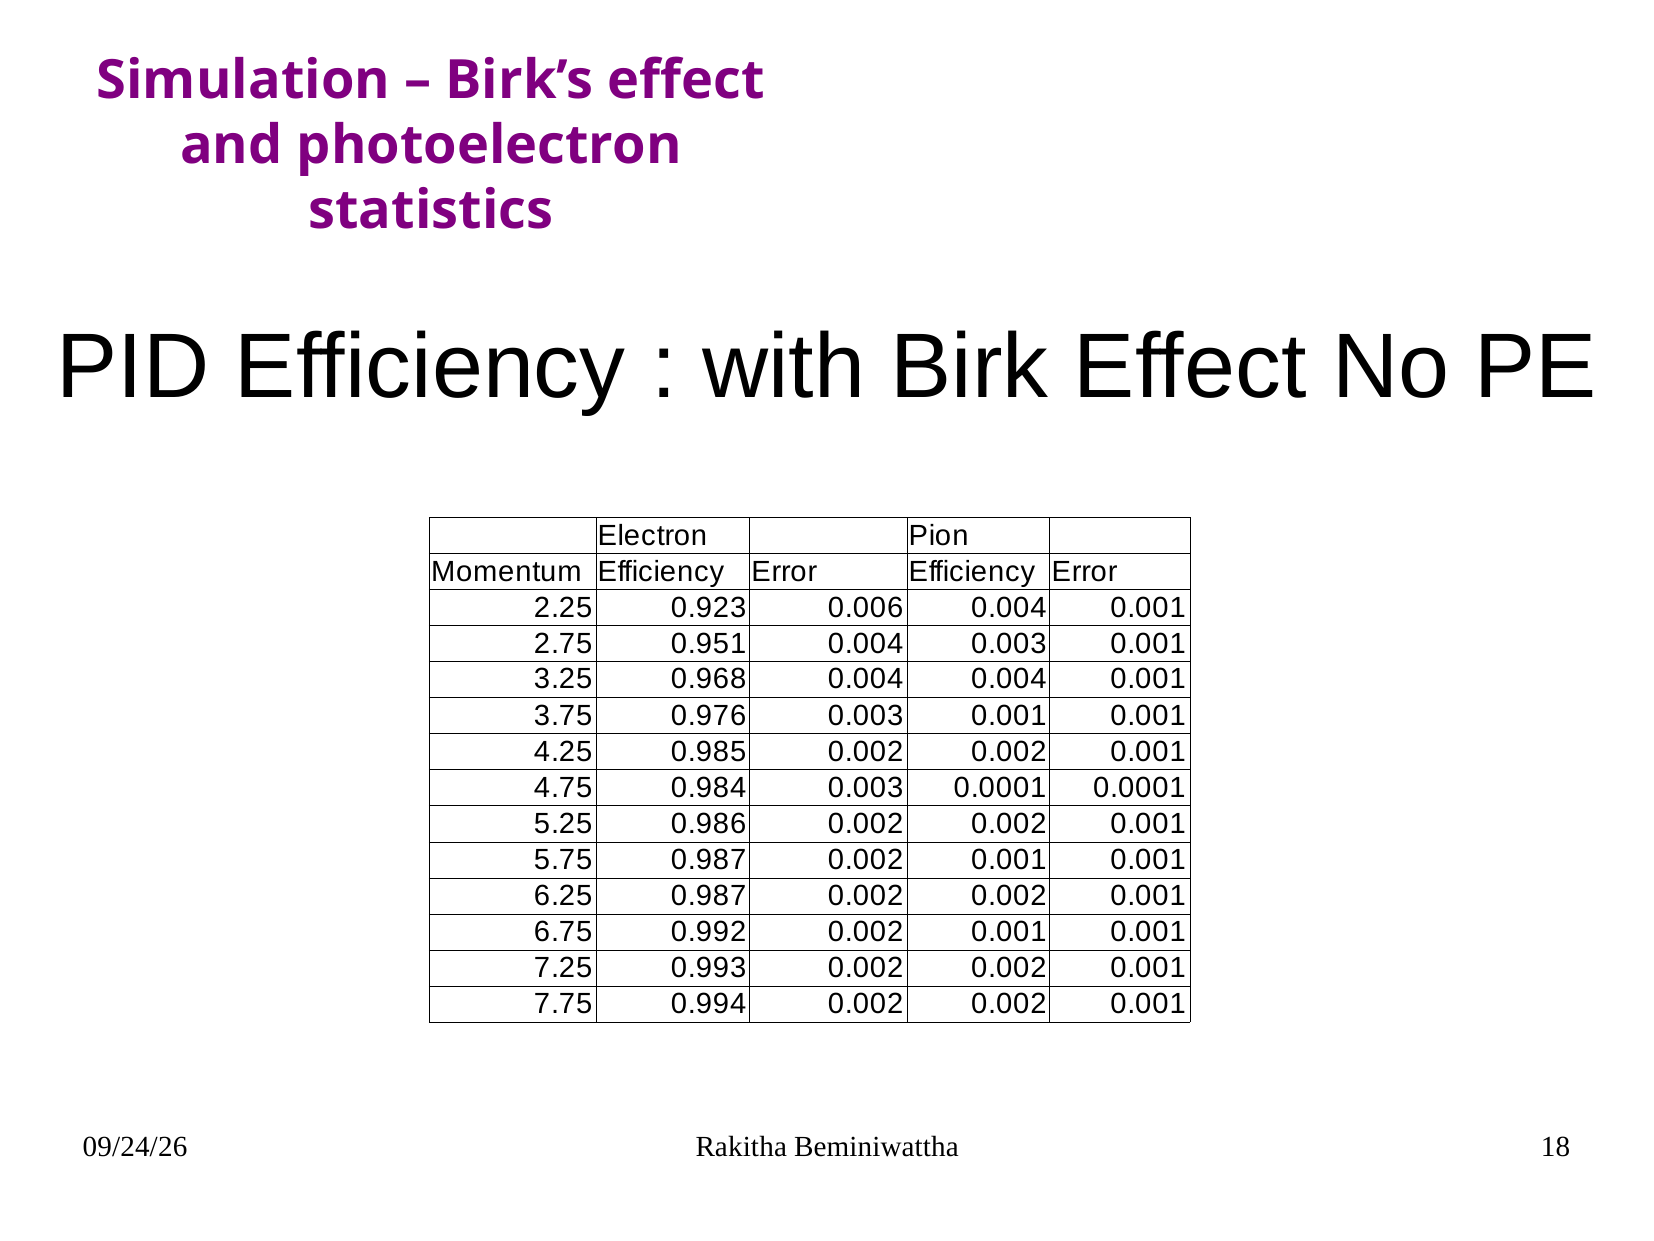

Simulation – Birk’s effect and photoelectron statistics
# PID Efficiency : with Birk Effect No PE